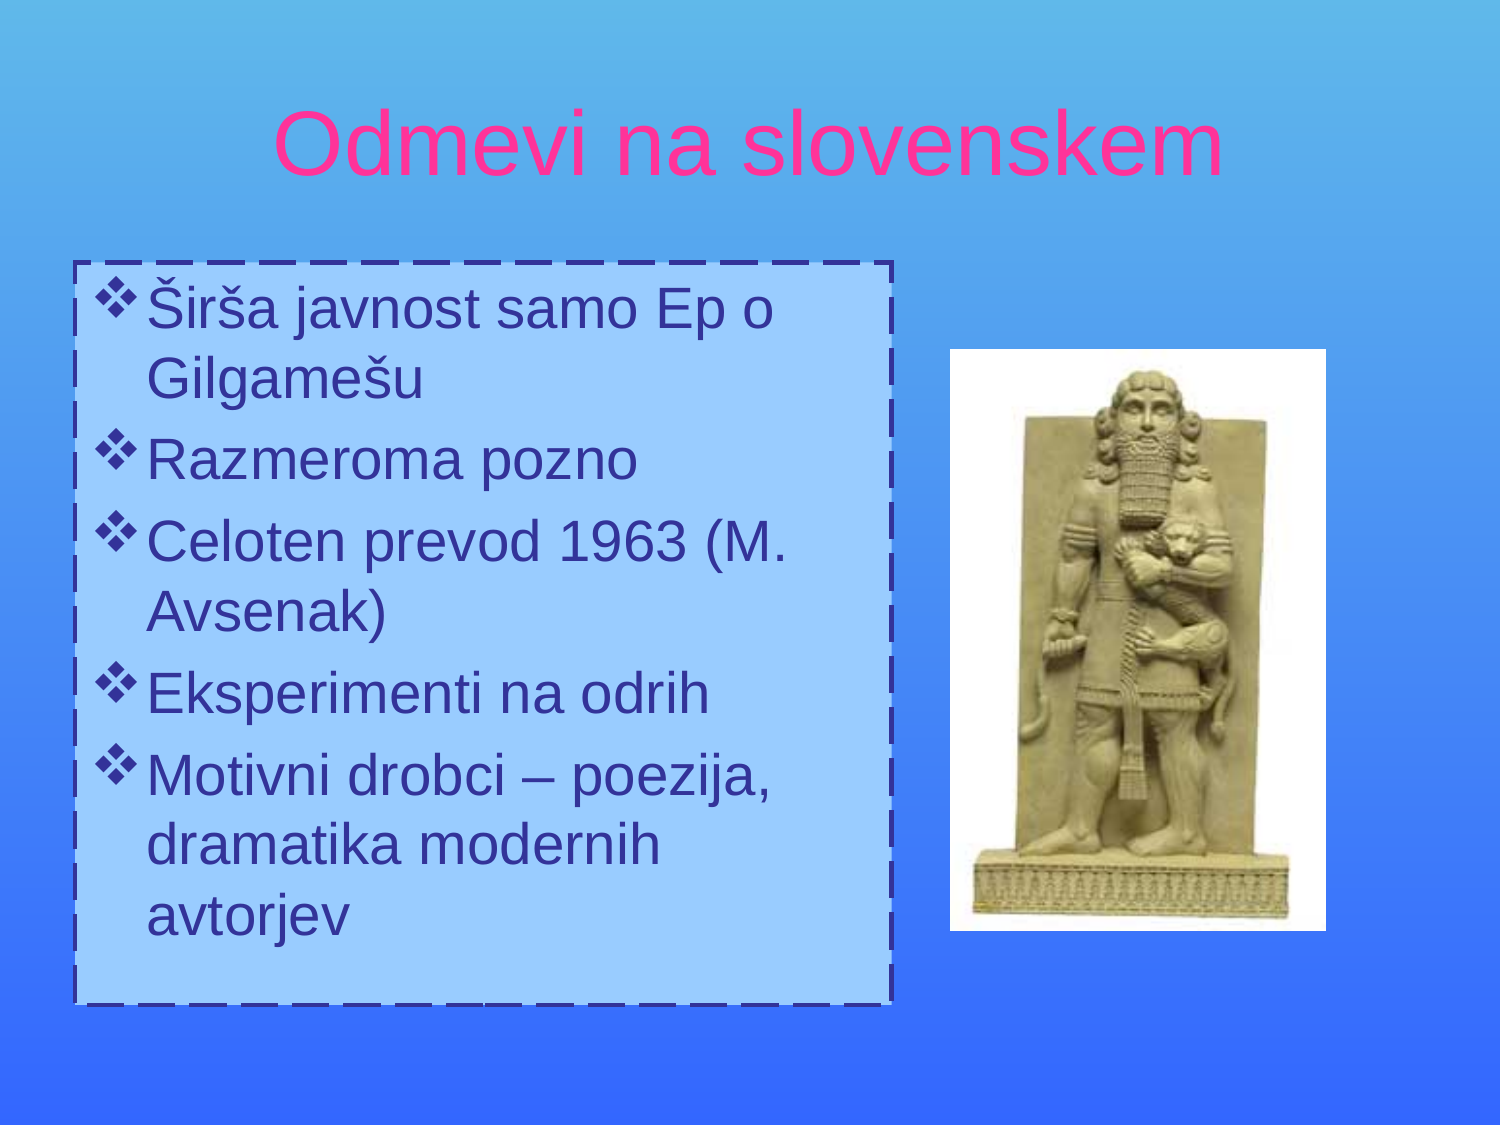

# Odmevi na slovenskem
Širša javnost samo Ep o Gilgamešu
Razmeroma pozno
Celoten prevod 1963 (M. Avsenak)
Eksperimenti na odrih
Motivni drobci – poezija, dramatika modernih avtorjev